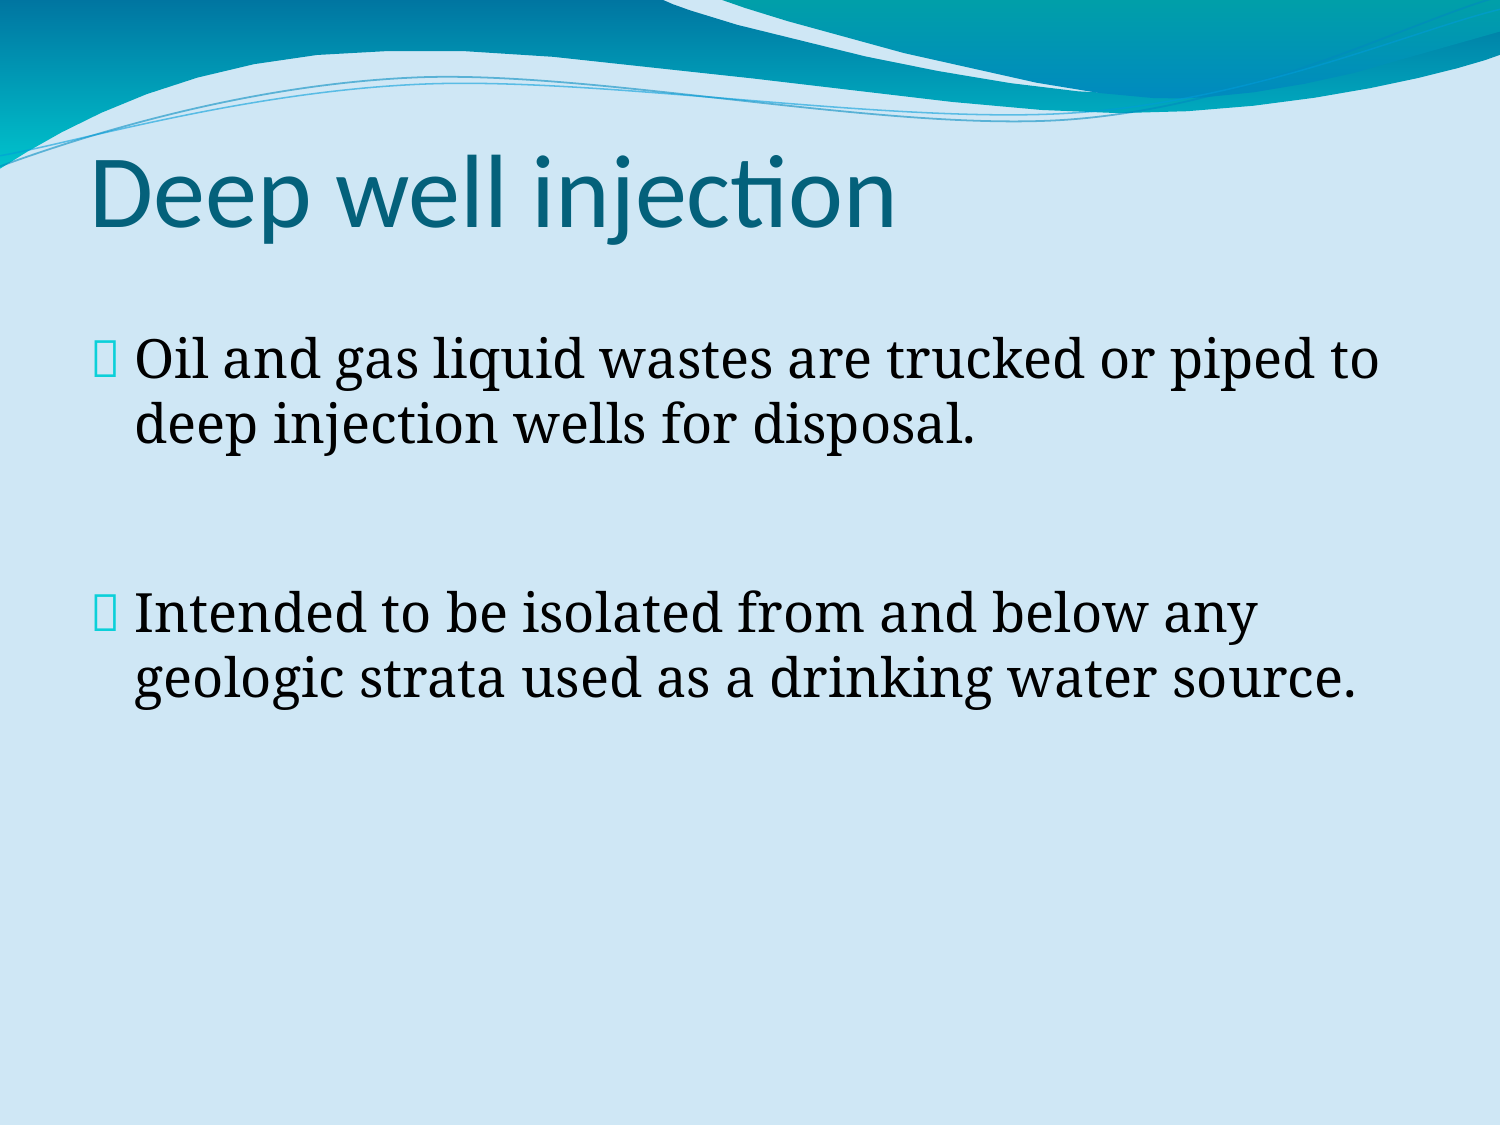

# Deep well injection
Oil and gas liquid wastes are trucked or piped to deep injection wells for disposal.
Intended to be isolated from and below any geologic strata used as a drinking water source.